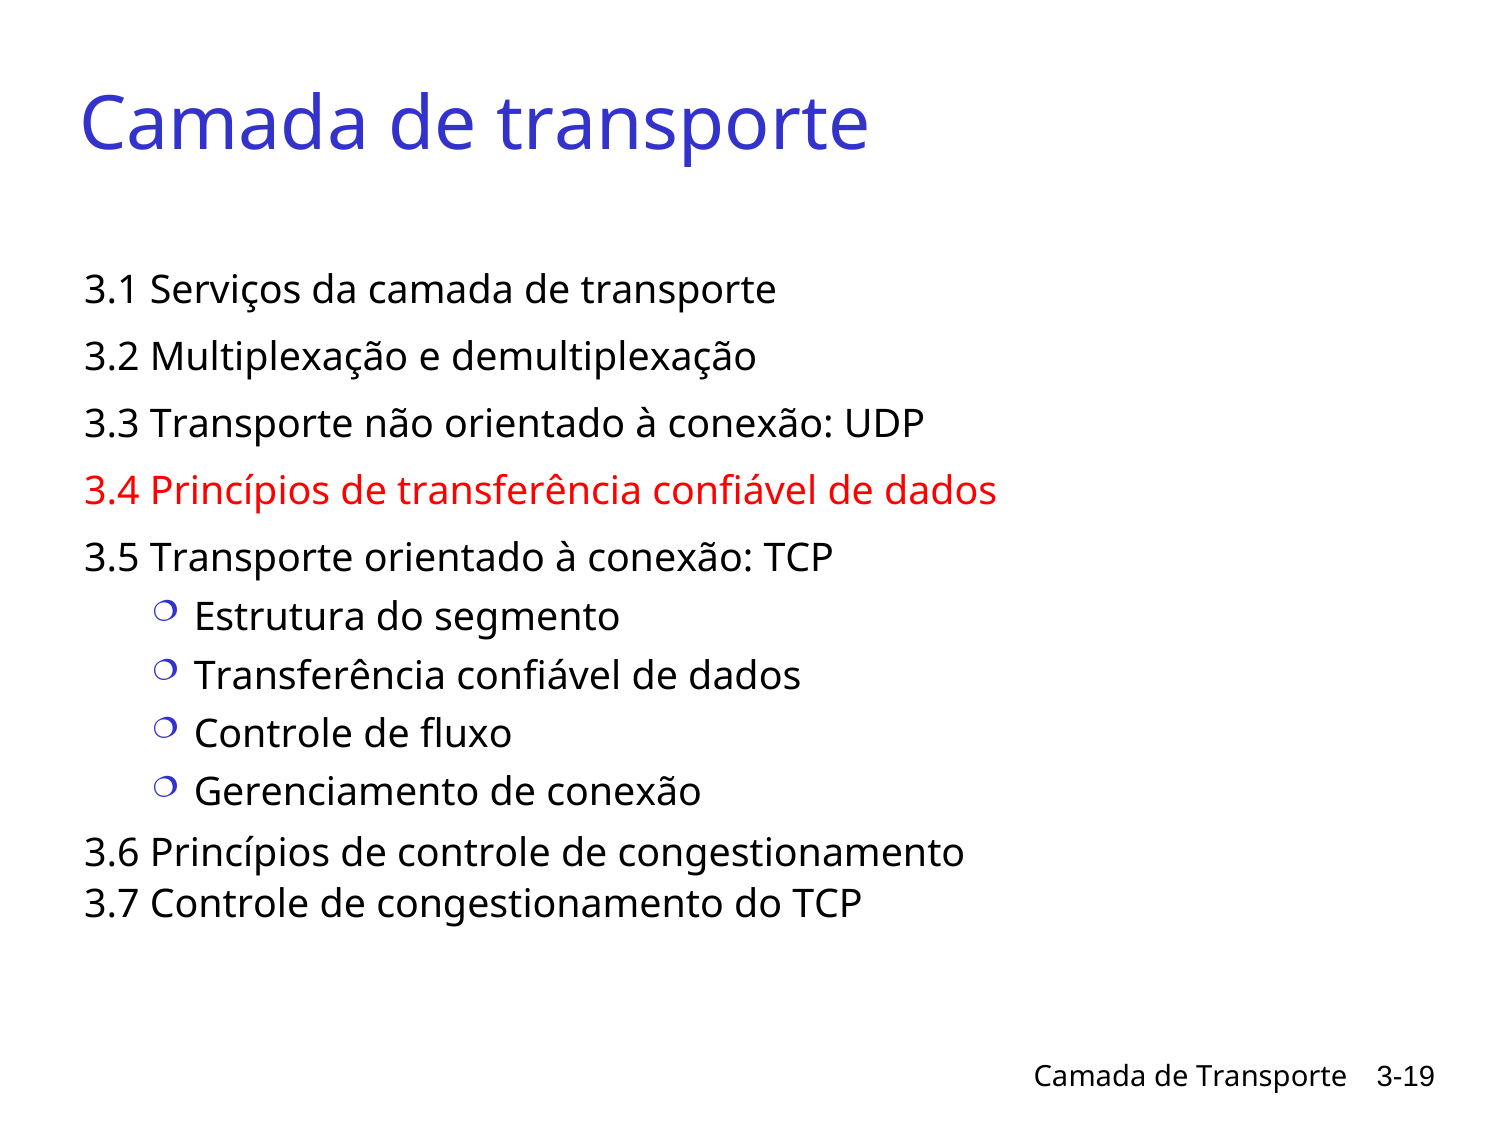

Camada de transporte
# 3.1 Serviços da camada de transporte
3.2 Multiplexação e demultiplexação
3.3 Transporte não orientado à conexão: UDP
3.4 Princípios de transferência confiável de dados
3.5 Transporte orientado à conexão: TCP
Estrutura do segmento
Transferência confiável de dados
Controle de fluxo
Gerenciamento de conexão
3.6 Princípios de controle de congestionamento
3.7 Controle de congestionamento do TCP
Camada de Transporte